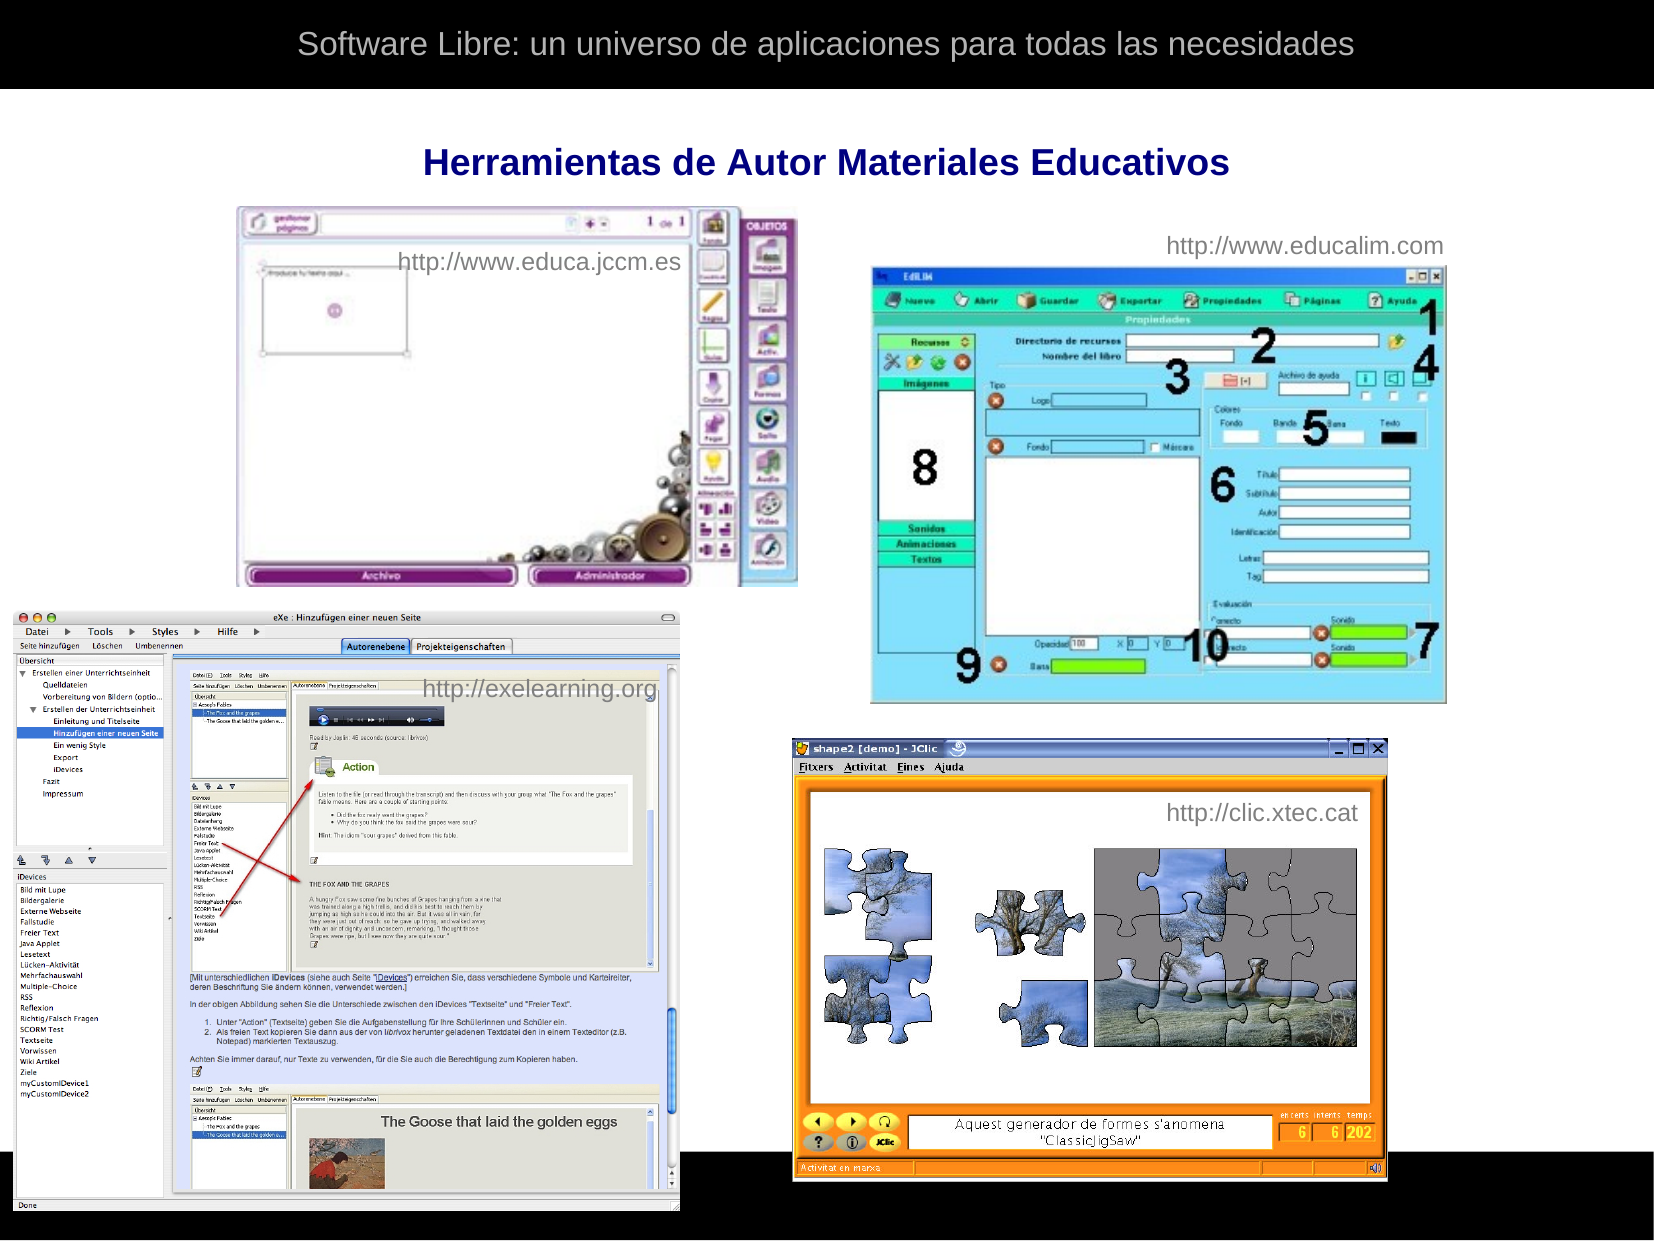

# Herramientas de Autor Materiales Educativos
http://www.educalim.com
http://www.educa.jccm.es
http://exelearning.org
http://clic.xtec.cat